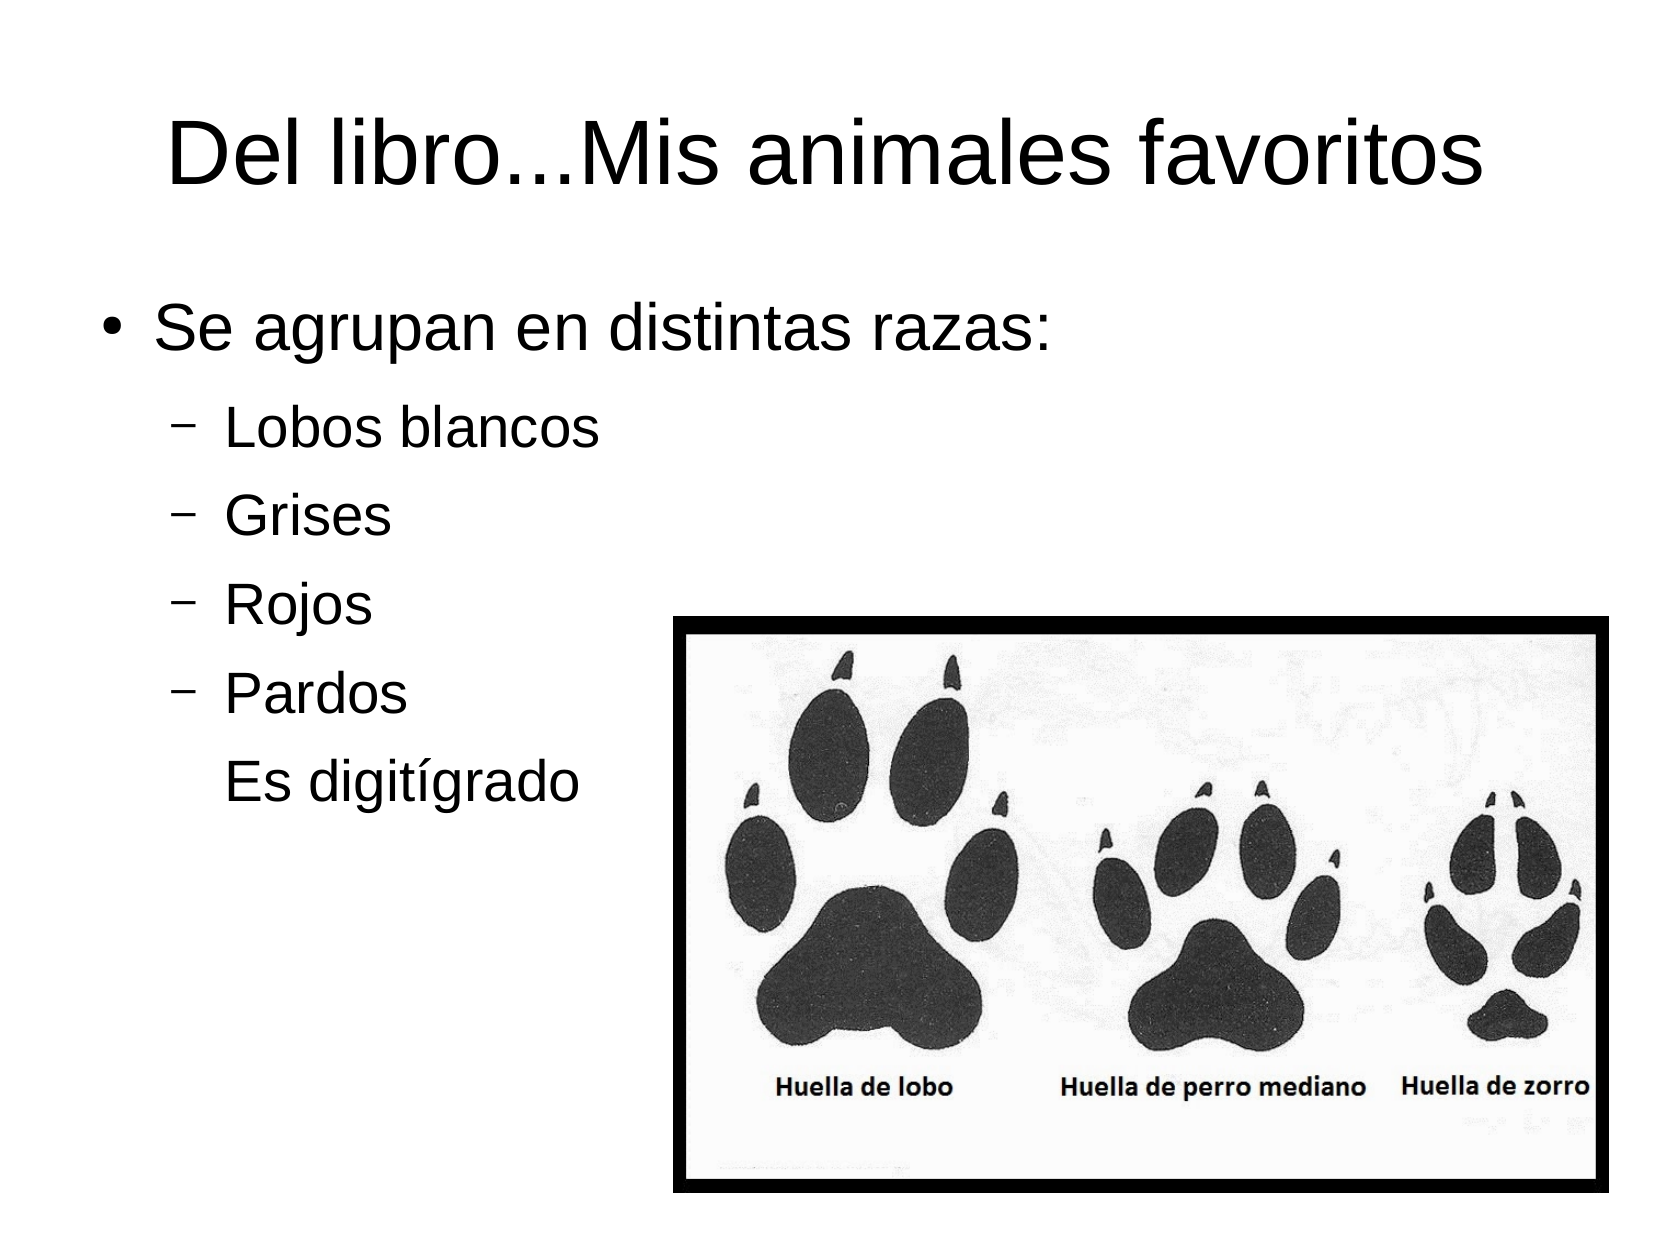

# Del libro...Mis animales favoritos
Se agrupan en distintas razas:
Lobos blancos
Grises
Rojos
Pardos
Es digitígrado